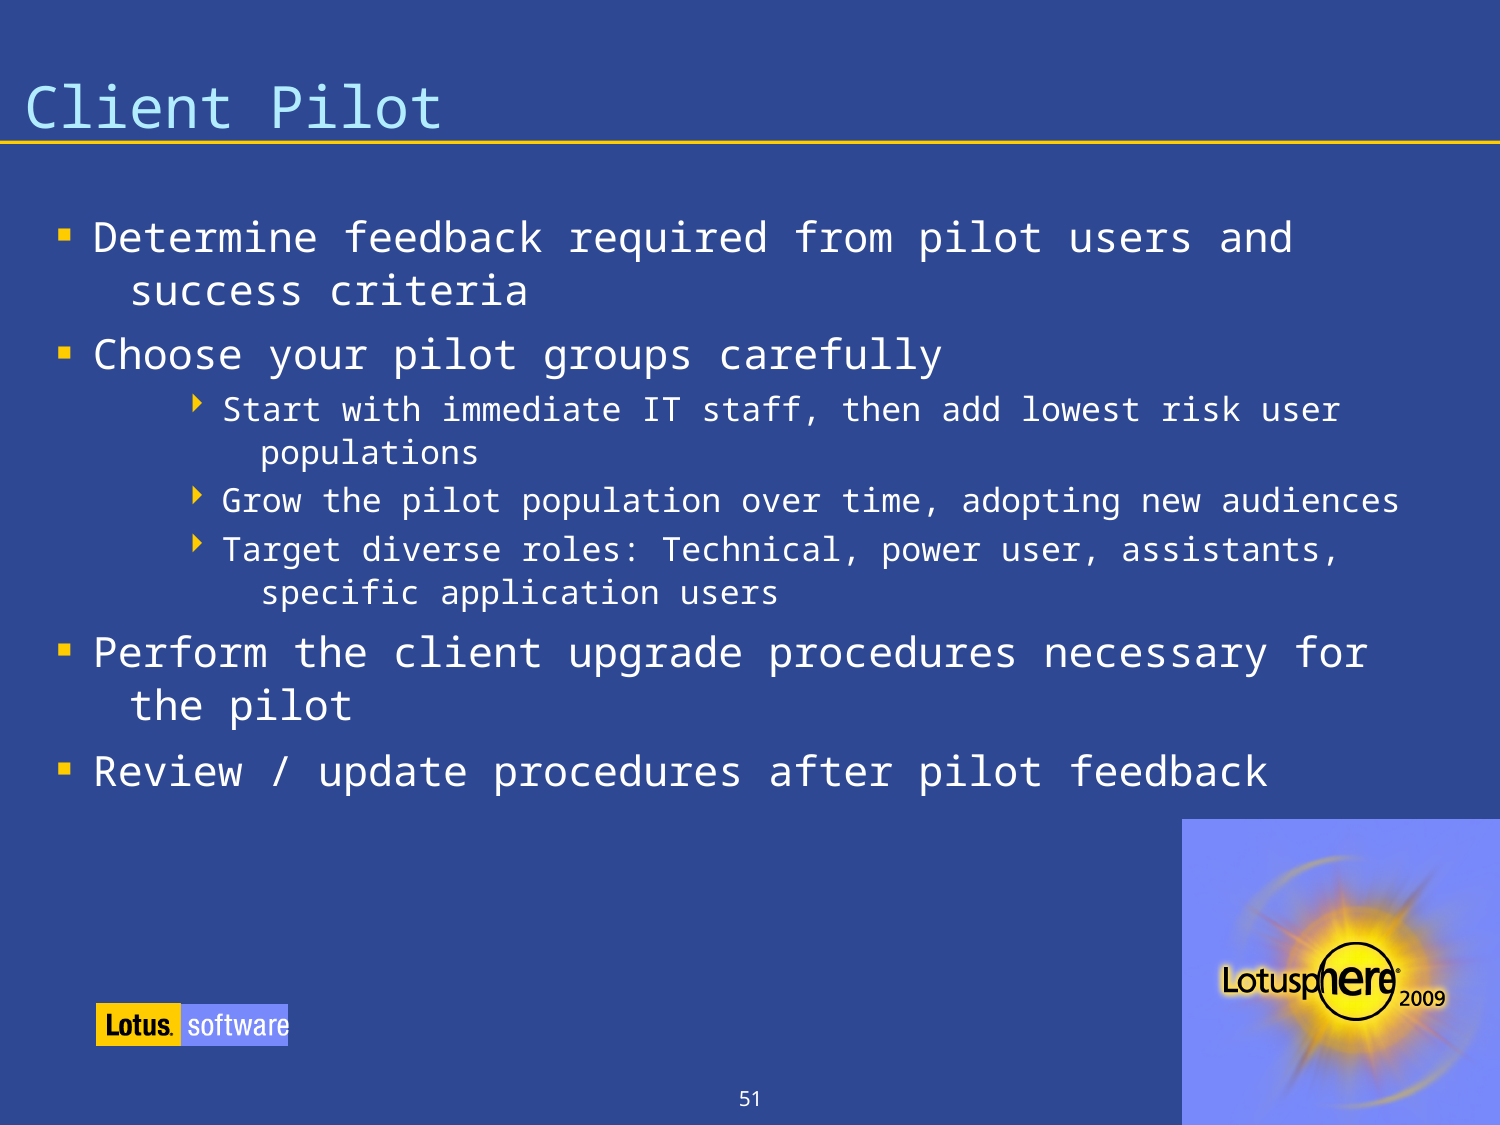

# Client Pilot
Determine feedback required from pilot users and success criteria
Choose your pilot groups carefully
Start with immediate IT staff, then add lowest risk user populations
Grow the pilot population over time, adopting new audiences
Target diverse roles: Technical, power user, assistants, specific application users
Perform the client upgrade procedures necessary for the pilot
Review / update procedures after pilot feedback
51